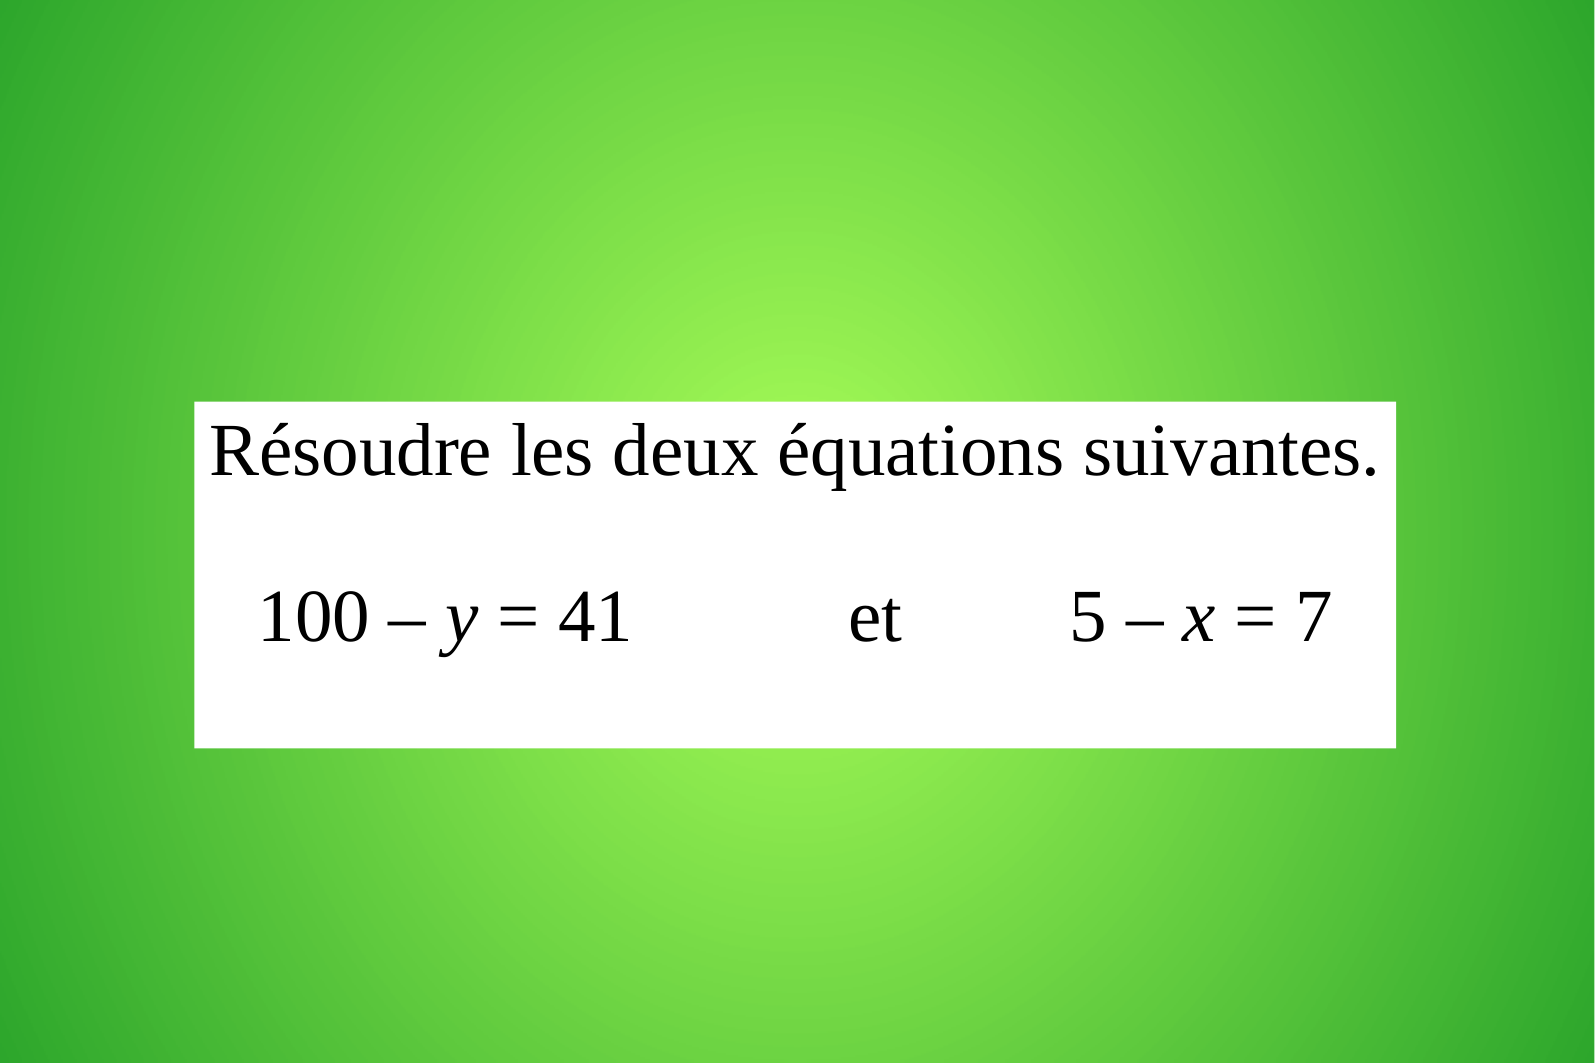

Résoudre les deux équations suivantes.
100 – y = 41			et			5 – x = 7